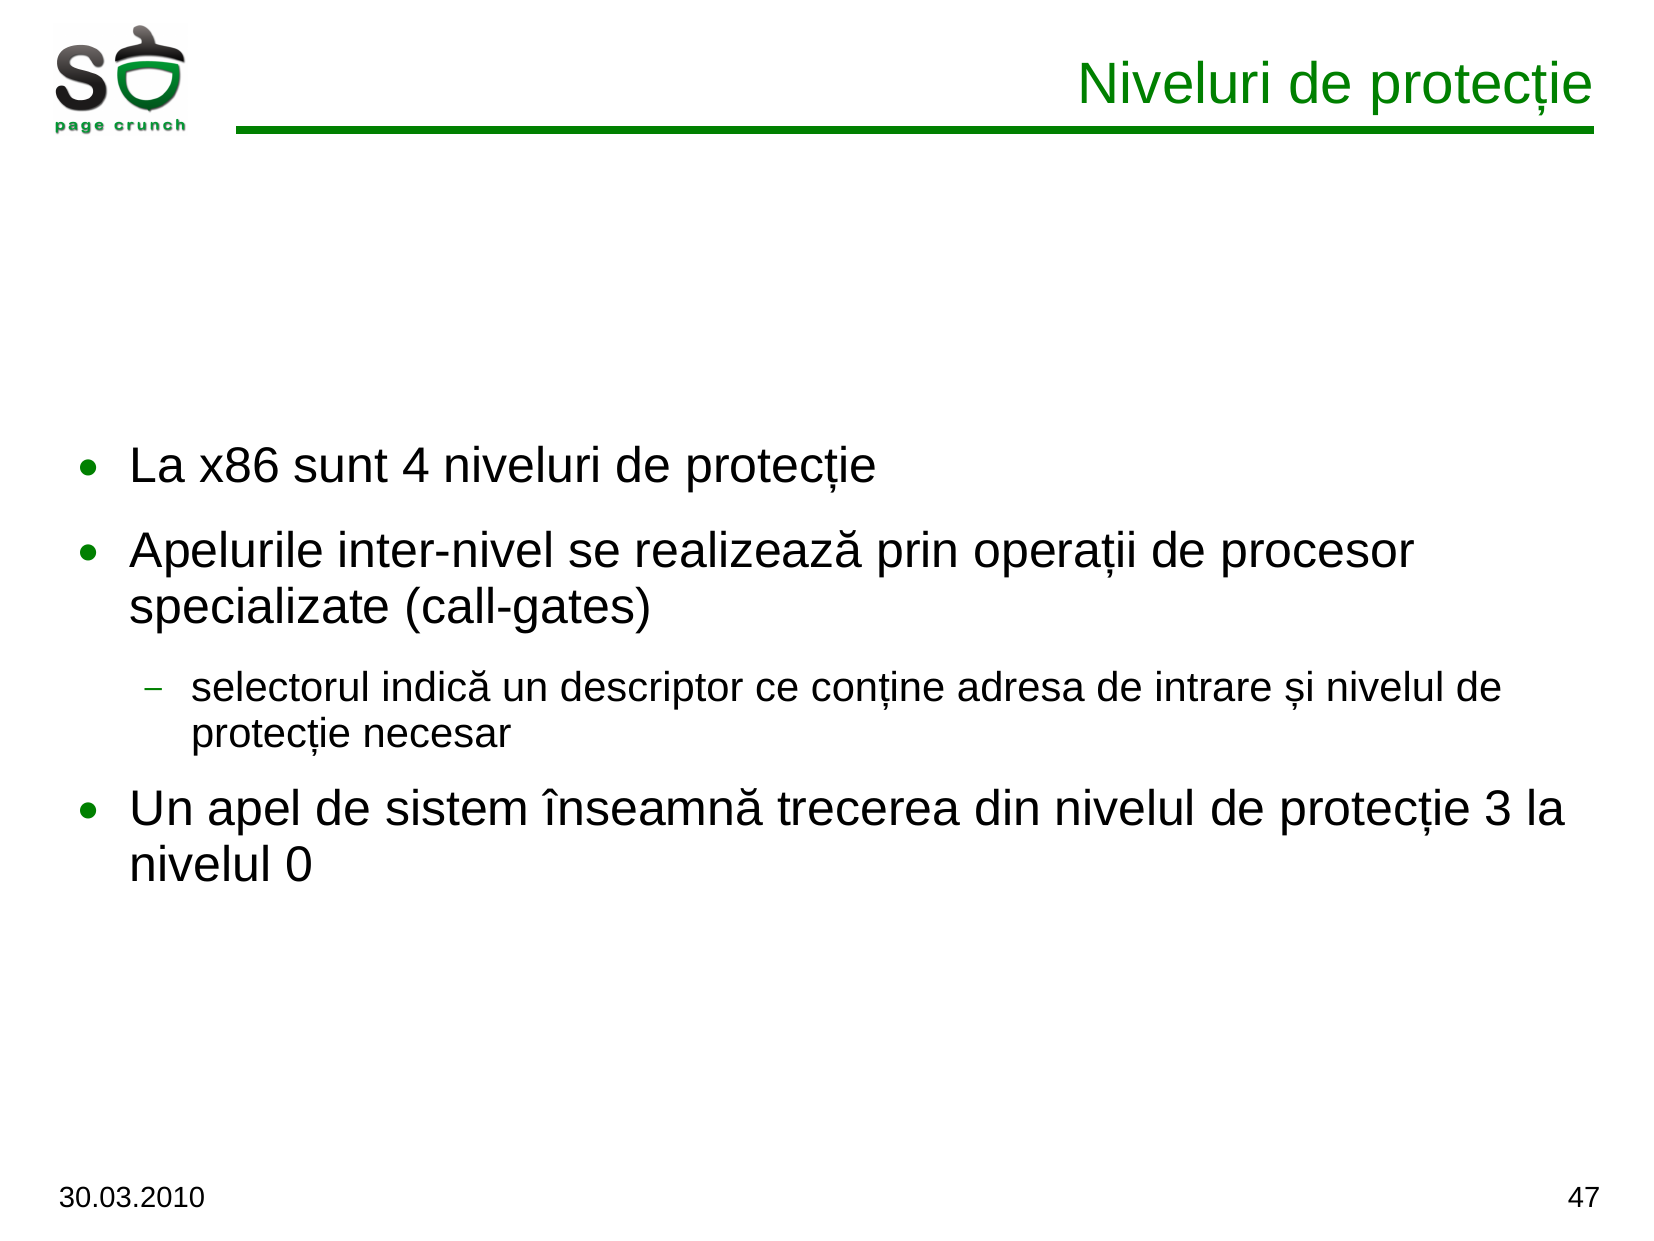

# Niveluri de protecție
La x86 sunt 4 niveluri de protecție
Apelurile inter-nivel se realizează prin operații de procesor specializate (call-gates)
selectorul indică un descriptor ce conține adresa de intrare și nivelul de protecție necesar
Un apel de sistem înseamnă trecerea din nivelul de protecție 3 la nivelul 0
30.03.2010
47